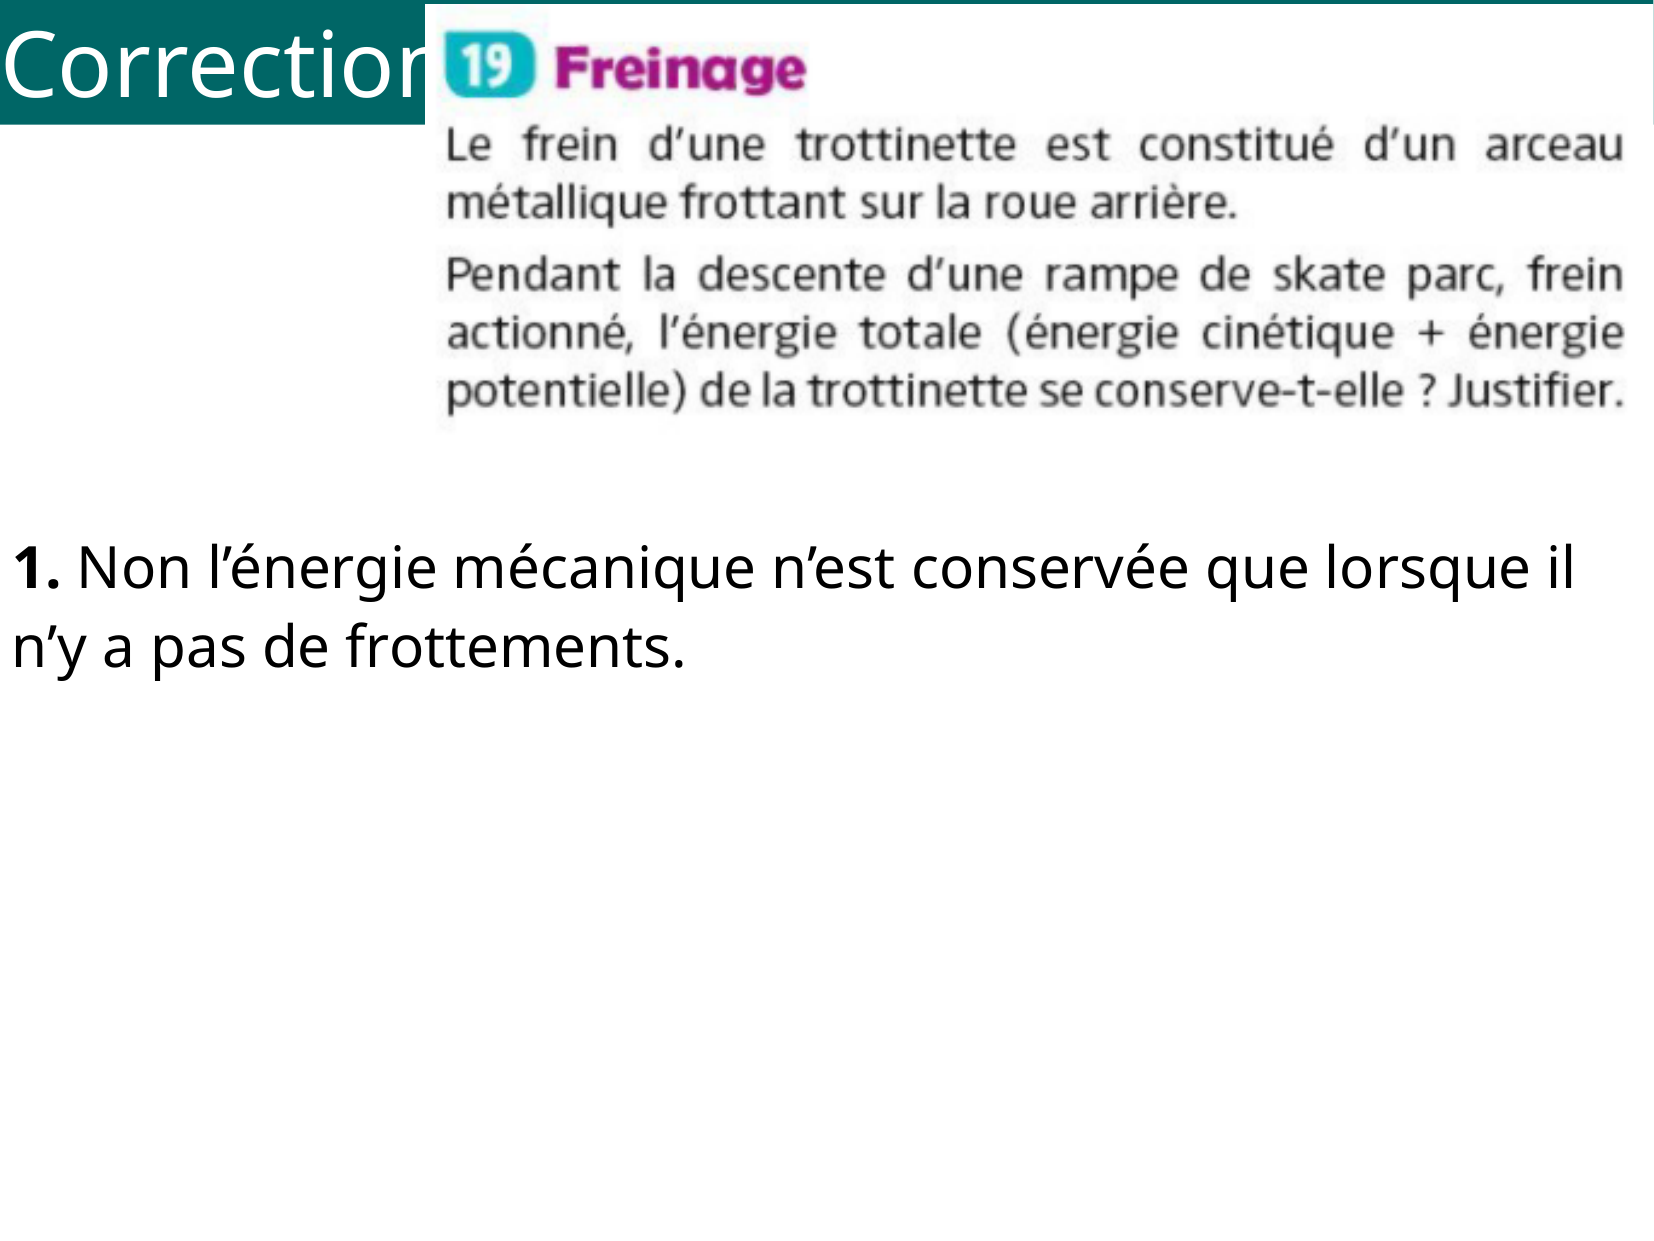

# Correction
1. Non l’énergie mécanique n’est conservée que lorsque il n’y a pas de frottements.